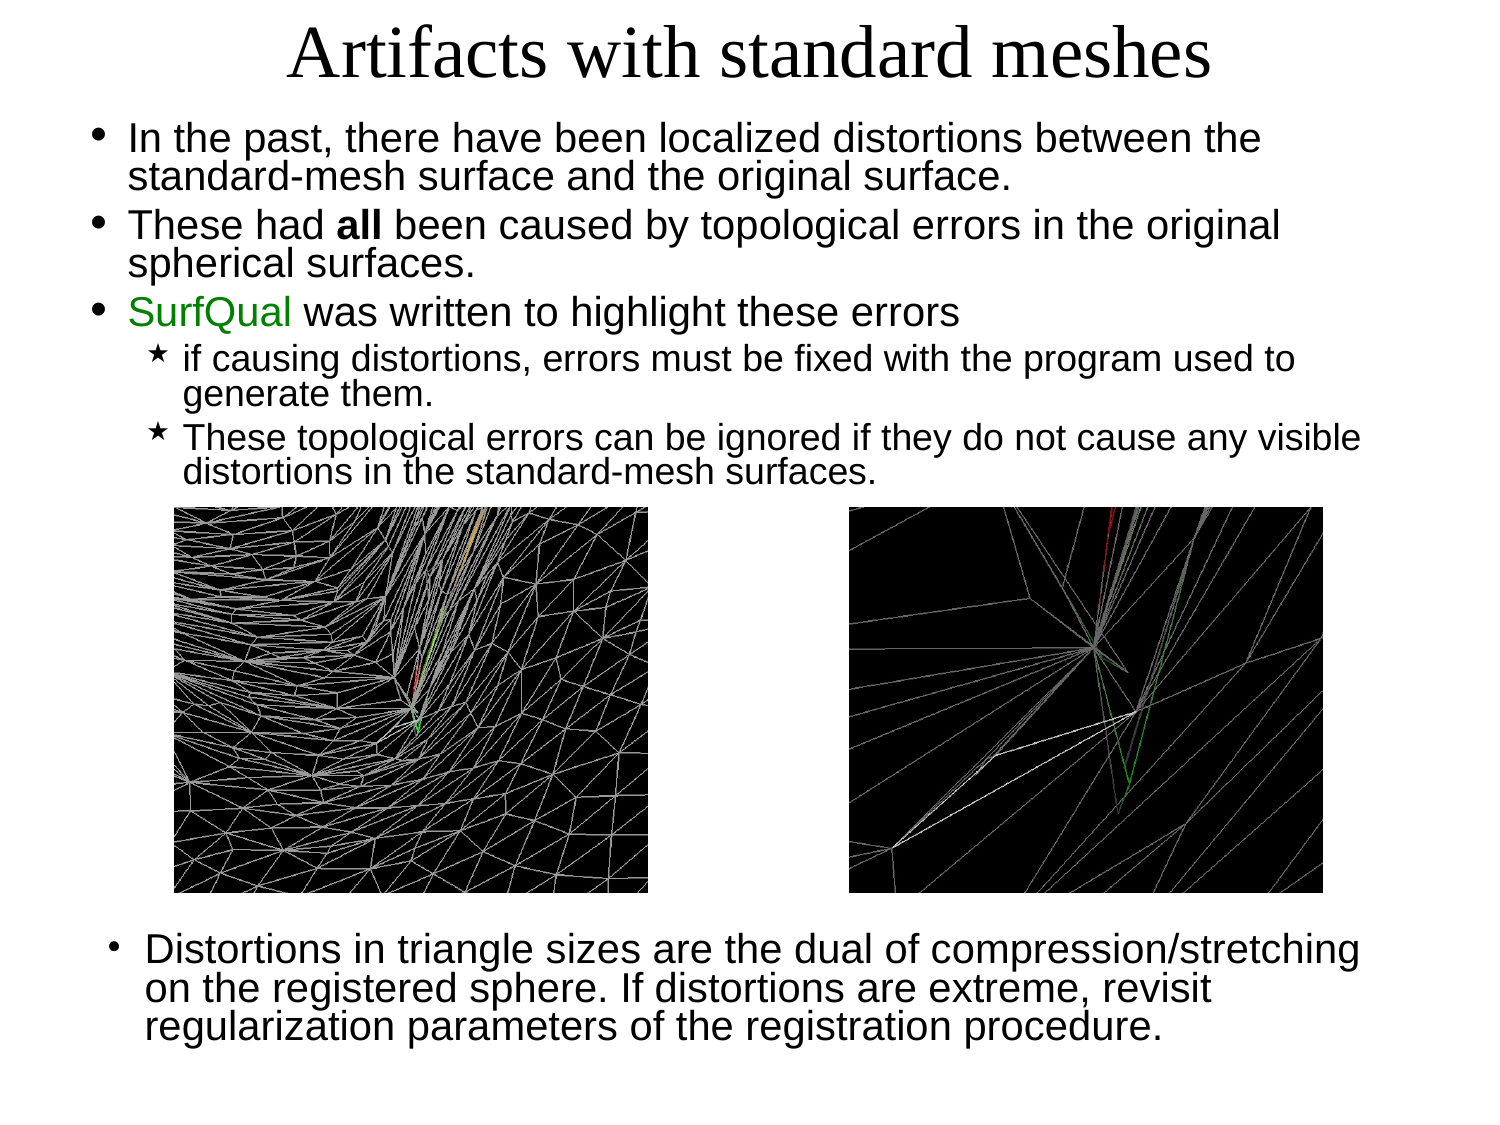

# Artifacts with standard meshes
In the past, there have been localized distortions between the standard-mesh surface and the original surface.
These had all been caused by topological errors in the original spherical surfaces.
SurfQual was written to highlight these errors
if causing distortions, errors must be fixed with the program used to generate them.
These topological errors can be ignored if they do not cause any visible distortions in the standard-mesh surfaces.
Distortions in triangle sizes are the dual of compression/stretching on the registered sphere. If distortions are extreme, revisit regularization parameters of the registration procedure.